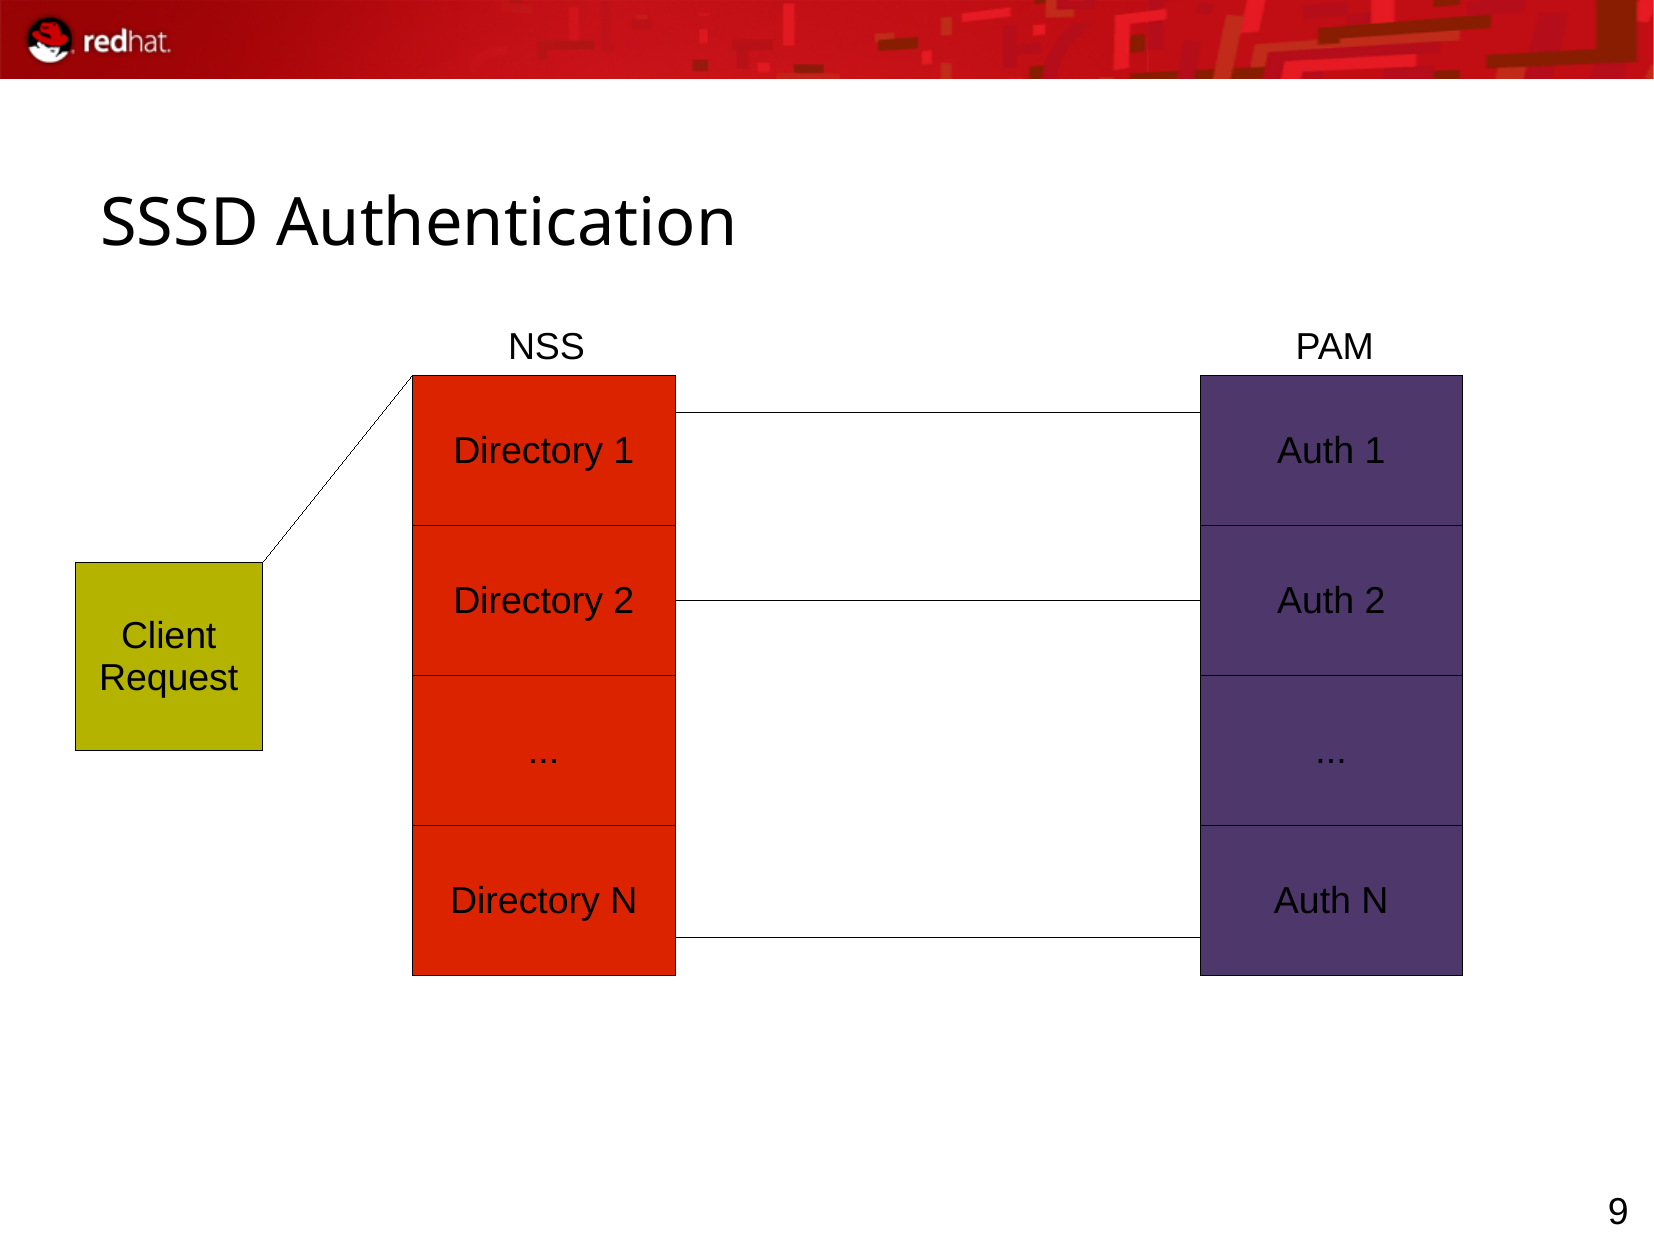

# SSSD Authentication
NSS
PAM
Directory 1
Auth 1
Directory 2
Auth 2
Client
Request
...
...
Directory N
Auth N